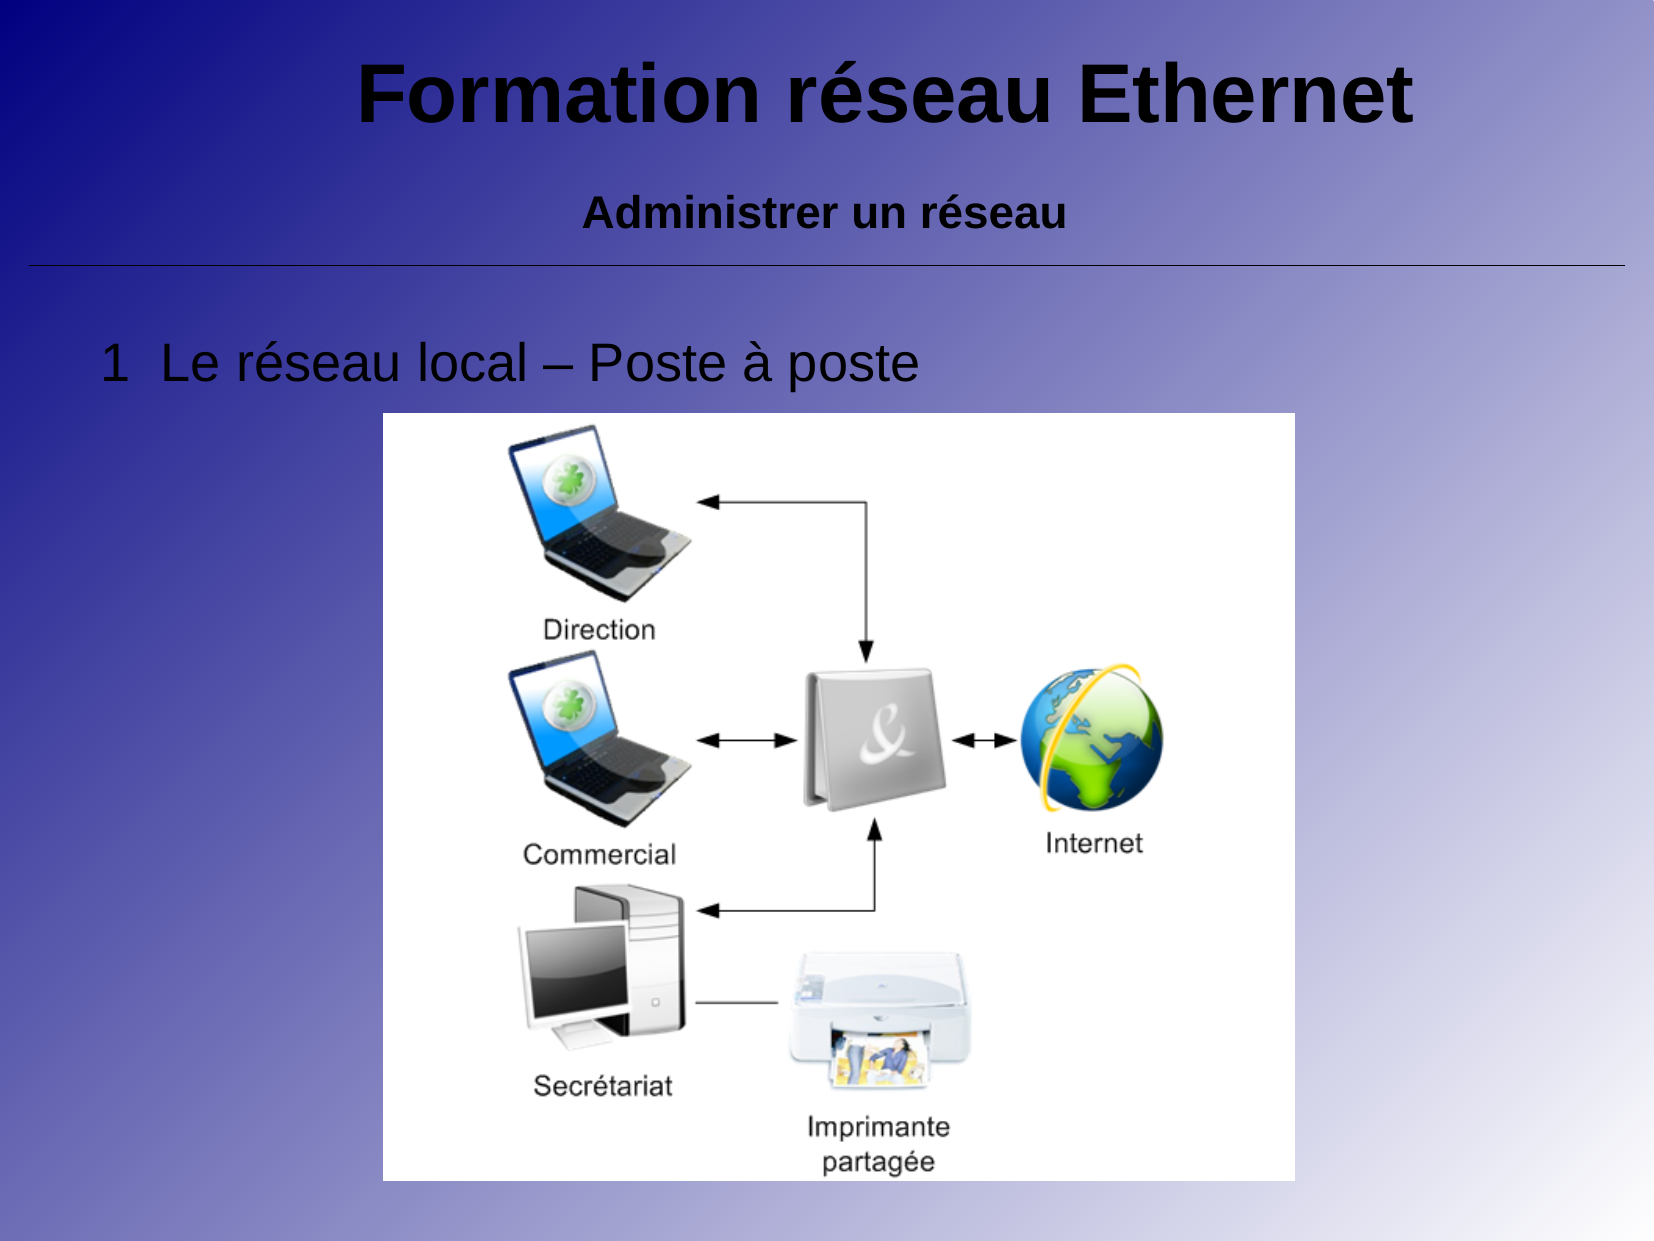

Formation réseau Ethernet
Administrer un réseau
1 Le réseau local – Poste à poste